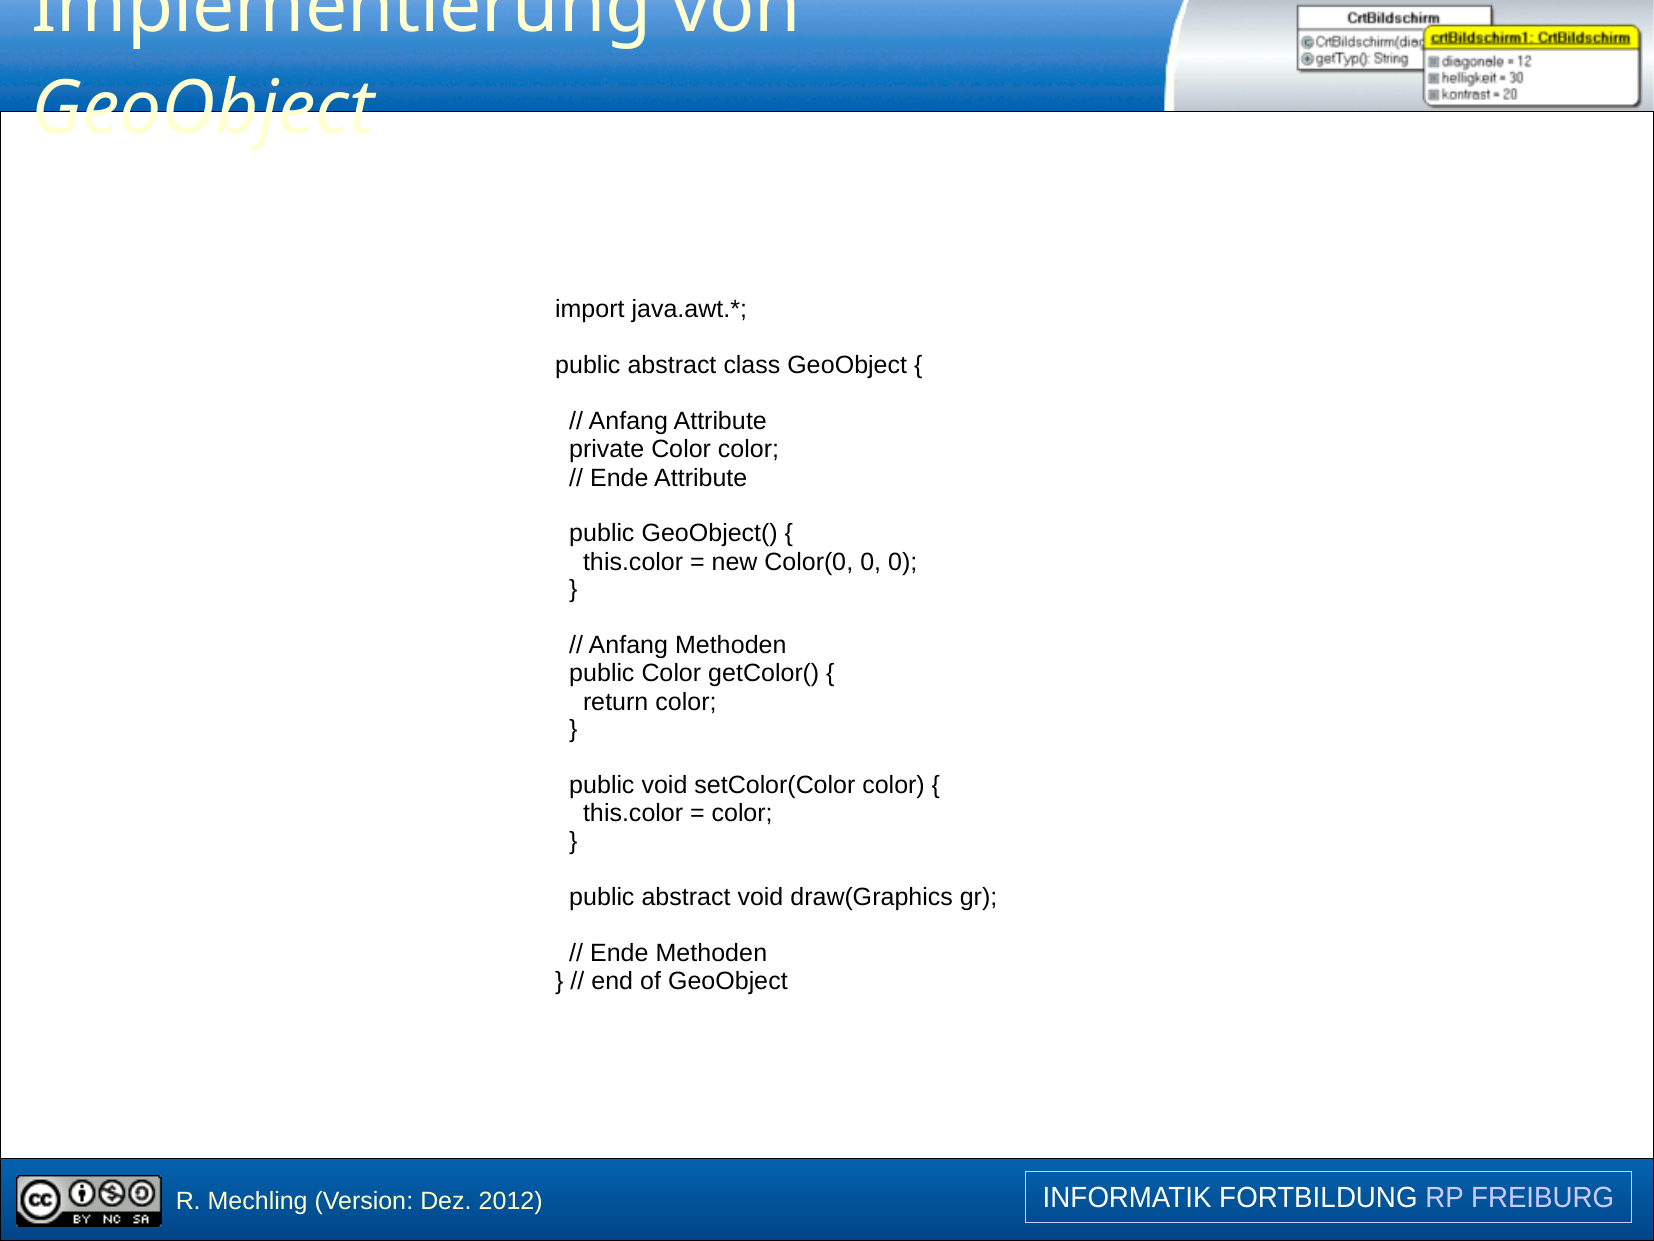

# Implementierung von GeoObject
import java.awt.*;
public abstract class GeoObject {
 // Anfang Attribute
 private Color color;
 // Ende Attribute
 public GeoObject() {
 this.color = new Color(0, 0, 0);
 }
 // Anfang Methoden
 public Color getColor() {
 return color;
 }
 public void setColor(Color color) {
 this.color = color;
 }
 public abstract void draw(Graphics gr);
 // Ende Methoden
} // end of GeoObject